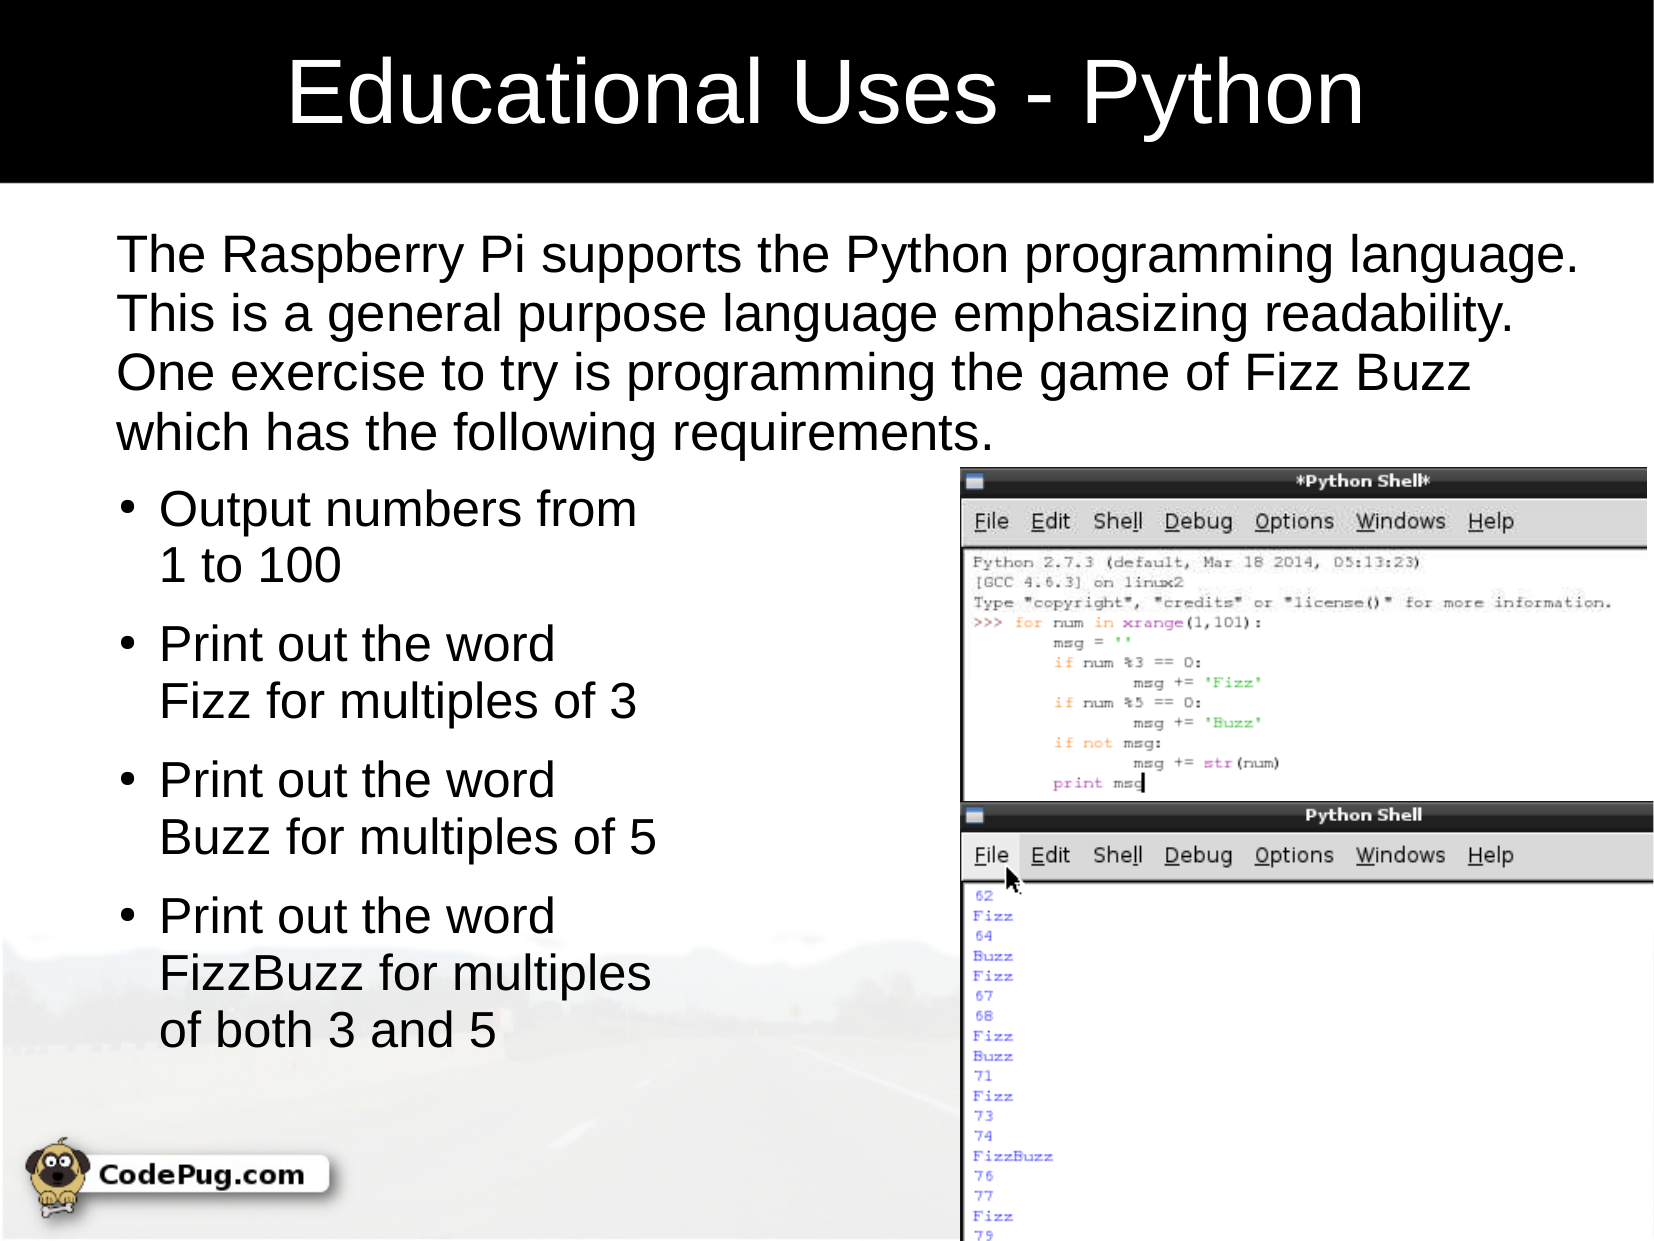

# Educational Uses - Python
The Raspberry Pi supports the Python programming language. This is a general purpose language emphasizing readability. One exercise to try is programming the game of Fizz Buzz which has the following requirements.
Output numbers from 1 to 100
Print out the word Fizz for multiples of 3
Print out the word Buzz for multiples of 5
Print out the word FizzBuzz for multiples of both 3 and 5